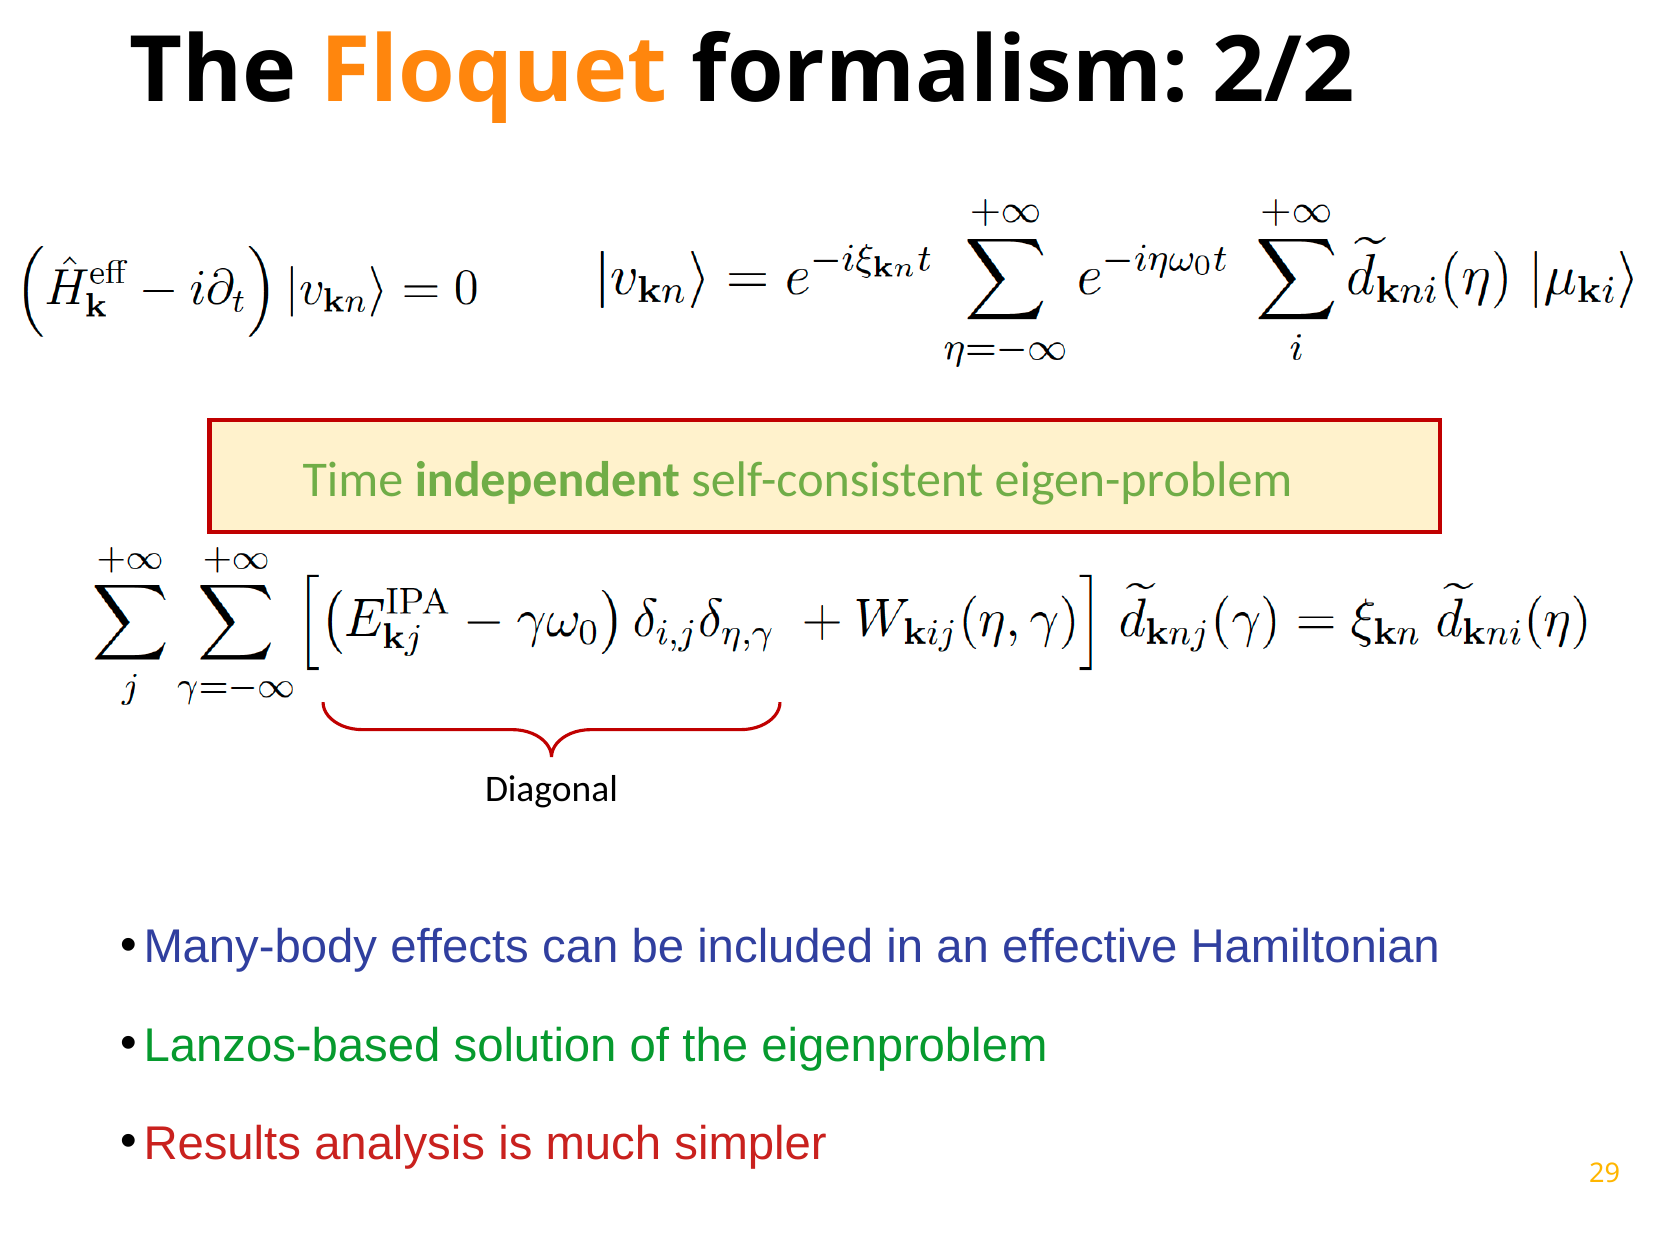

# The Floquet formalism: 2/2
 Time independent self-consistent eigen-problem
Diagonal
Many-body effects can be included in an effective Hamiltonian
Lanzos-based solution of the eigenproblem
Results analysis is much simpler